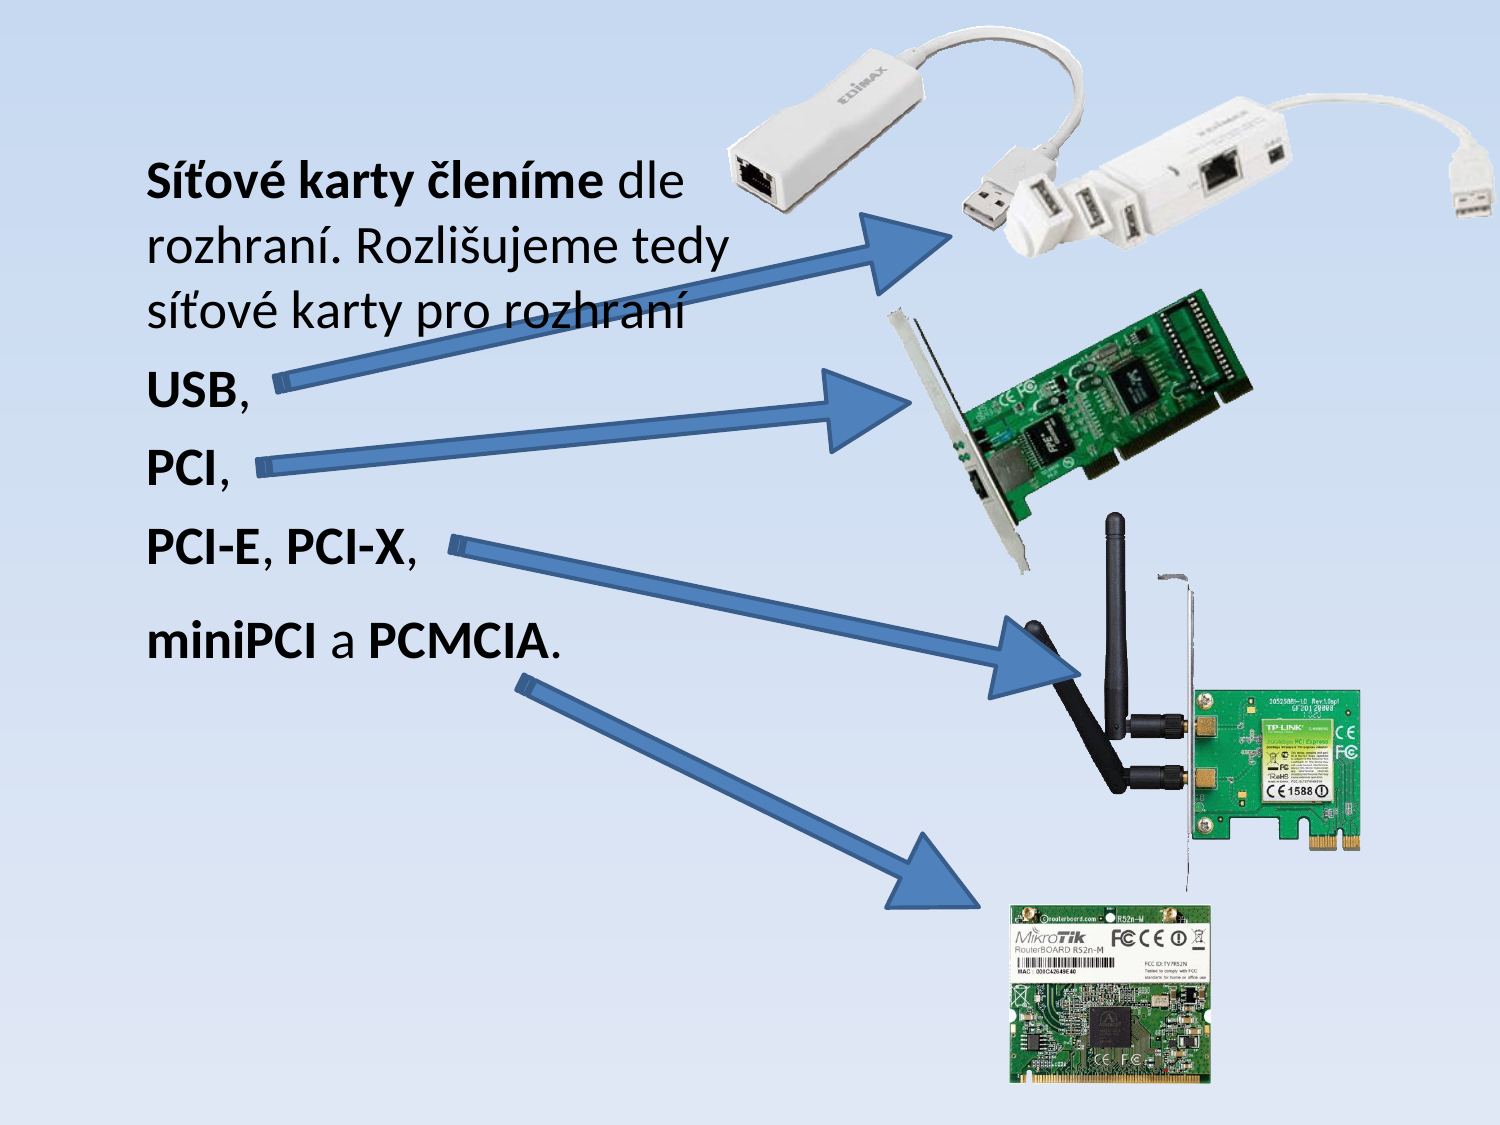

# Síťové karty členíme dle rozhraní. Rozlišujeme tedy síťové karty pro rozhraní
USB,
PCI,
PCI-E, PCI-X,
miniPCI a PCMCIA.